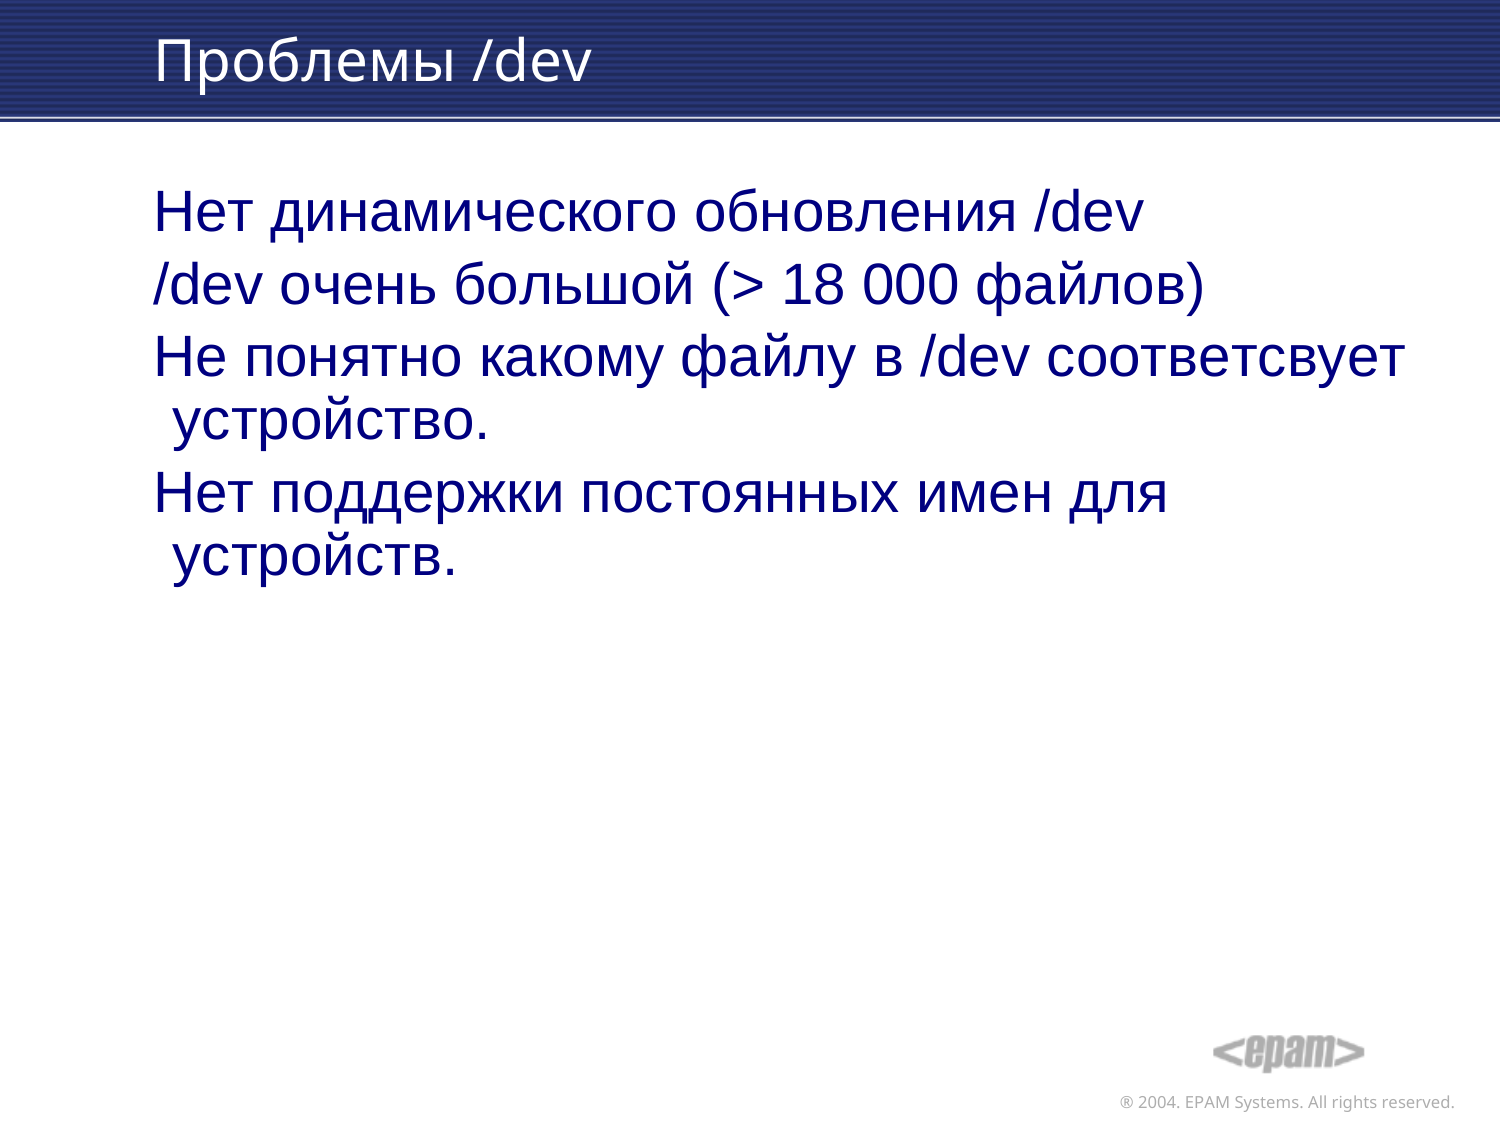

# Проблемы /dev
 Нет динамического обновления /dev
 /dev очень большой (> 18 000 файлов)
 Не понятно какому файлу в /dev соответсвует устройство.
 Нет поддержки постоянных имен для устройств.